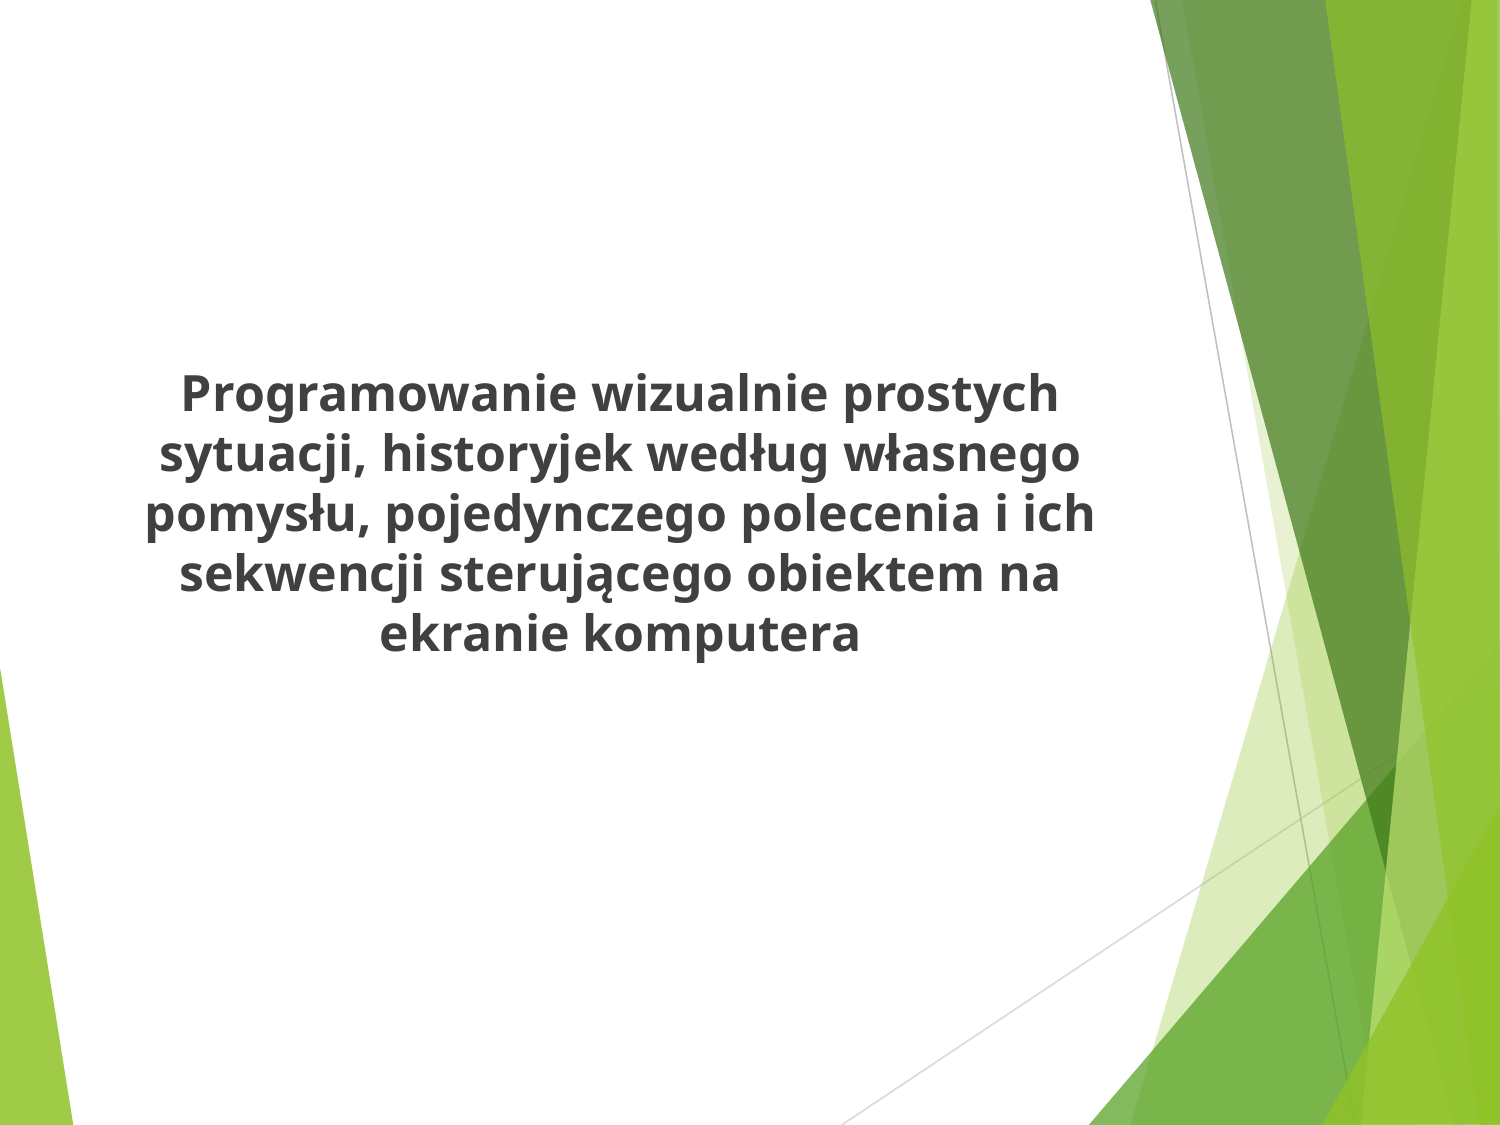

# Programowanie wizualnie prostych sytuacji, historyjek według własnego pomysłu, pojedynczego polecenia i ich sekwencji sterującego obiektem na ekranie komputera